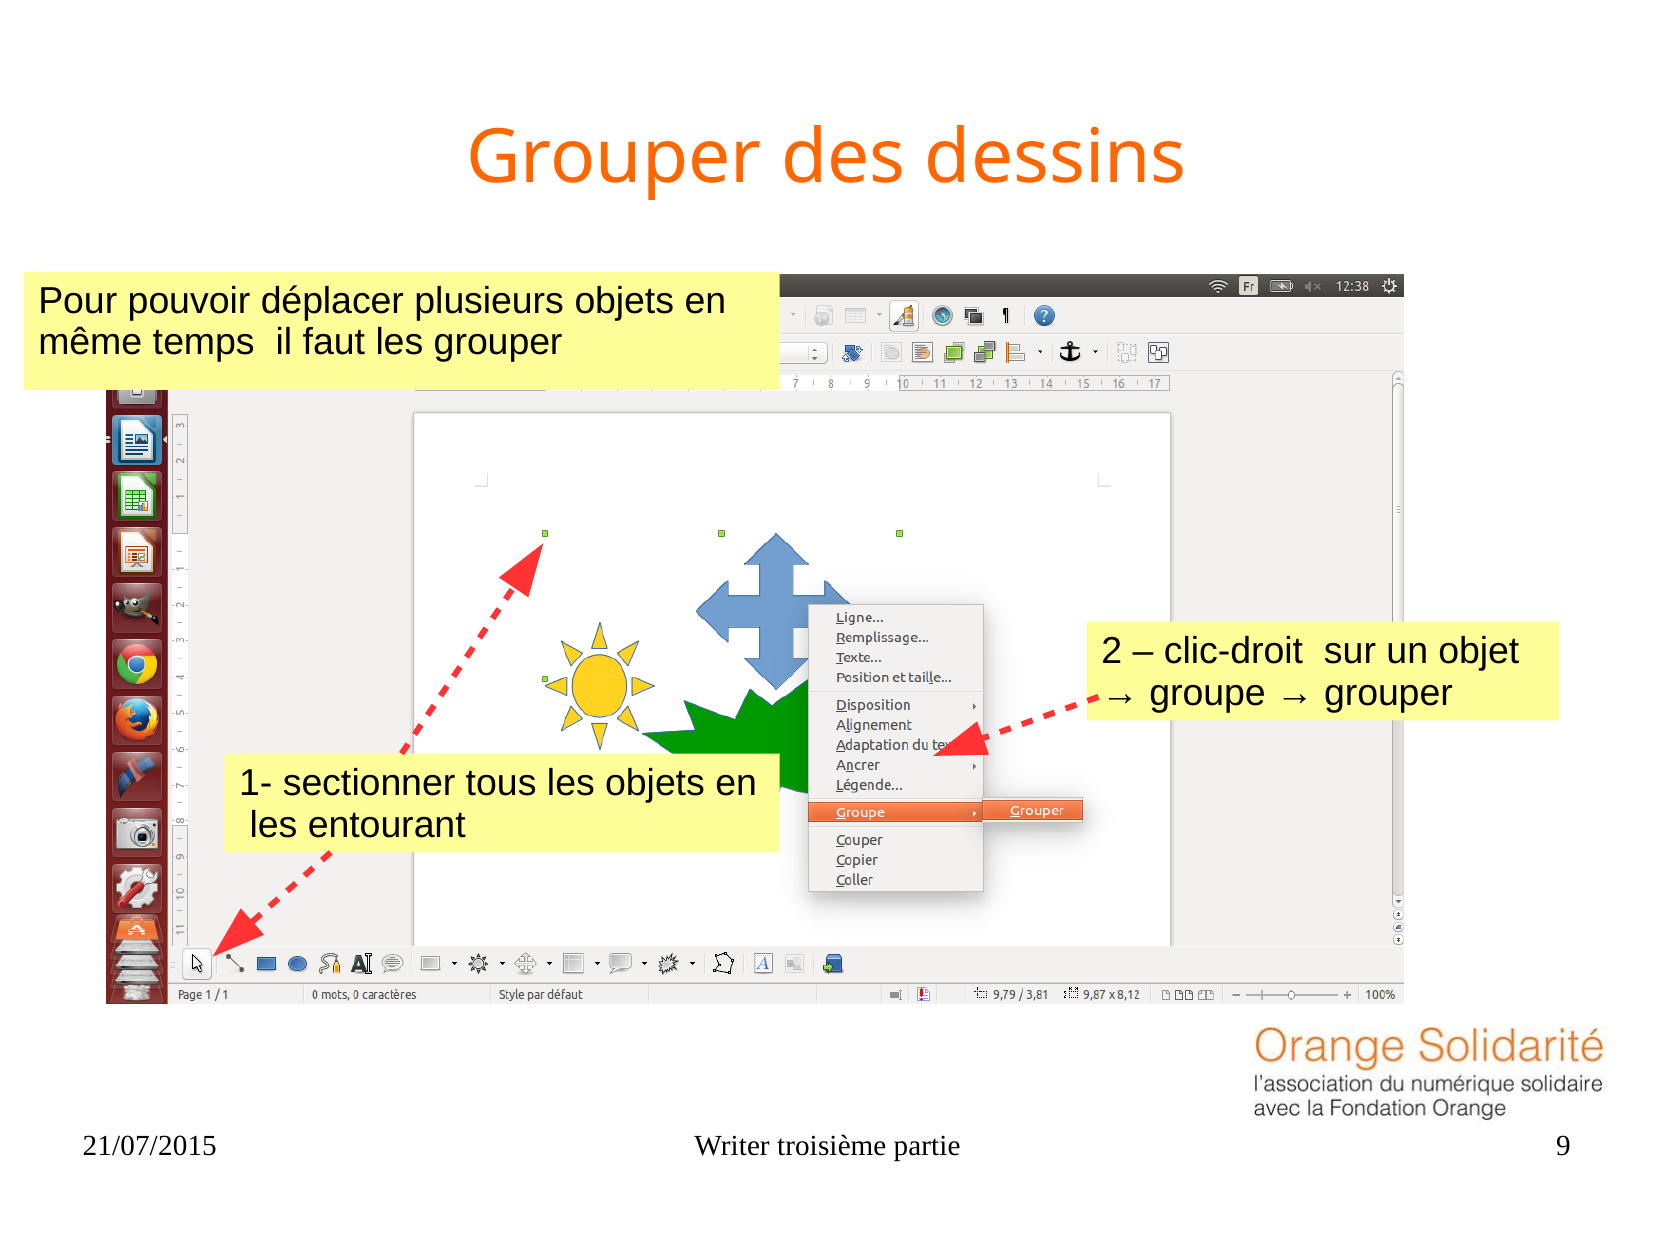

# Grouper des dessins
Pour pouvoir déplacer plusieurs objets en même temps il faut les grouper
2 – clic-droit sur un objet
→ groupe → grouper
1- sectionner tous les objets en les entourant
21/07/2015
Writer troisième partie
9